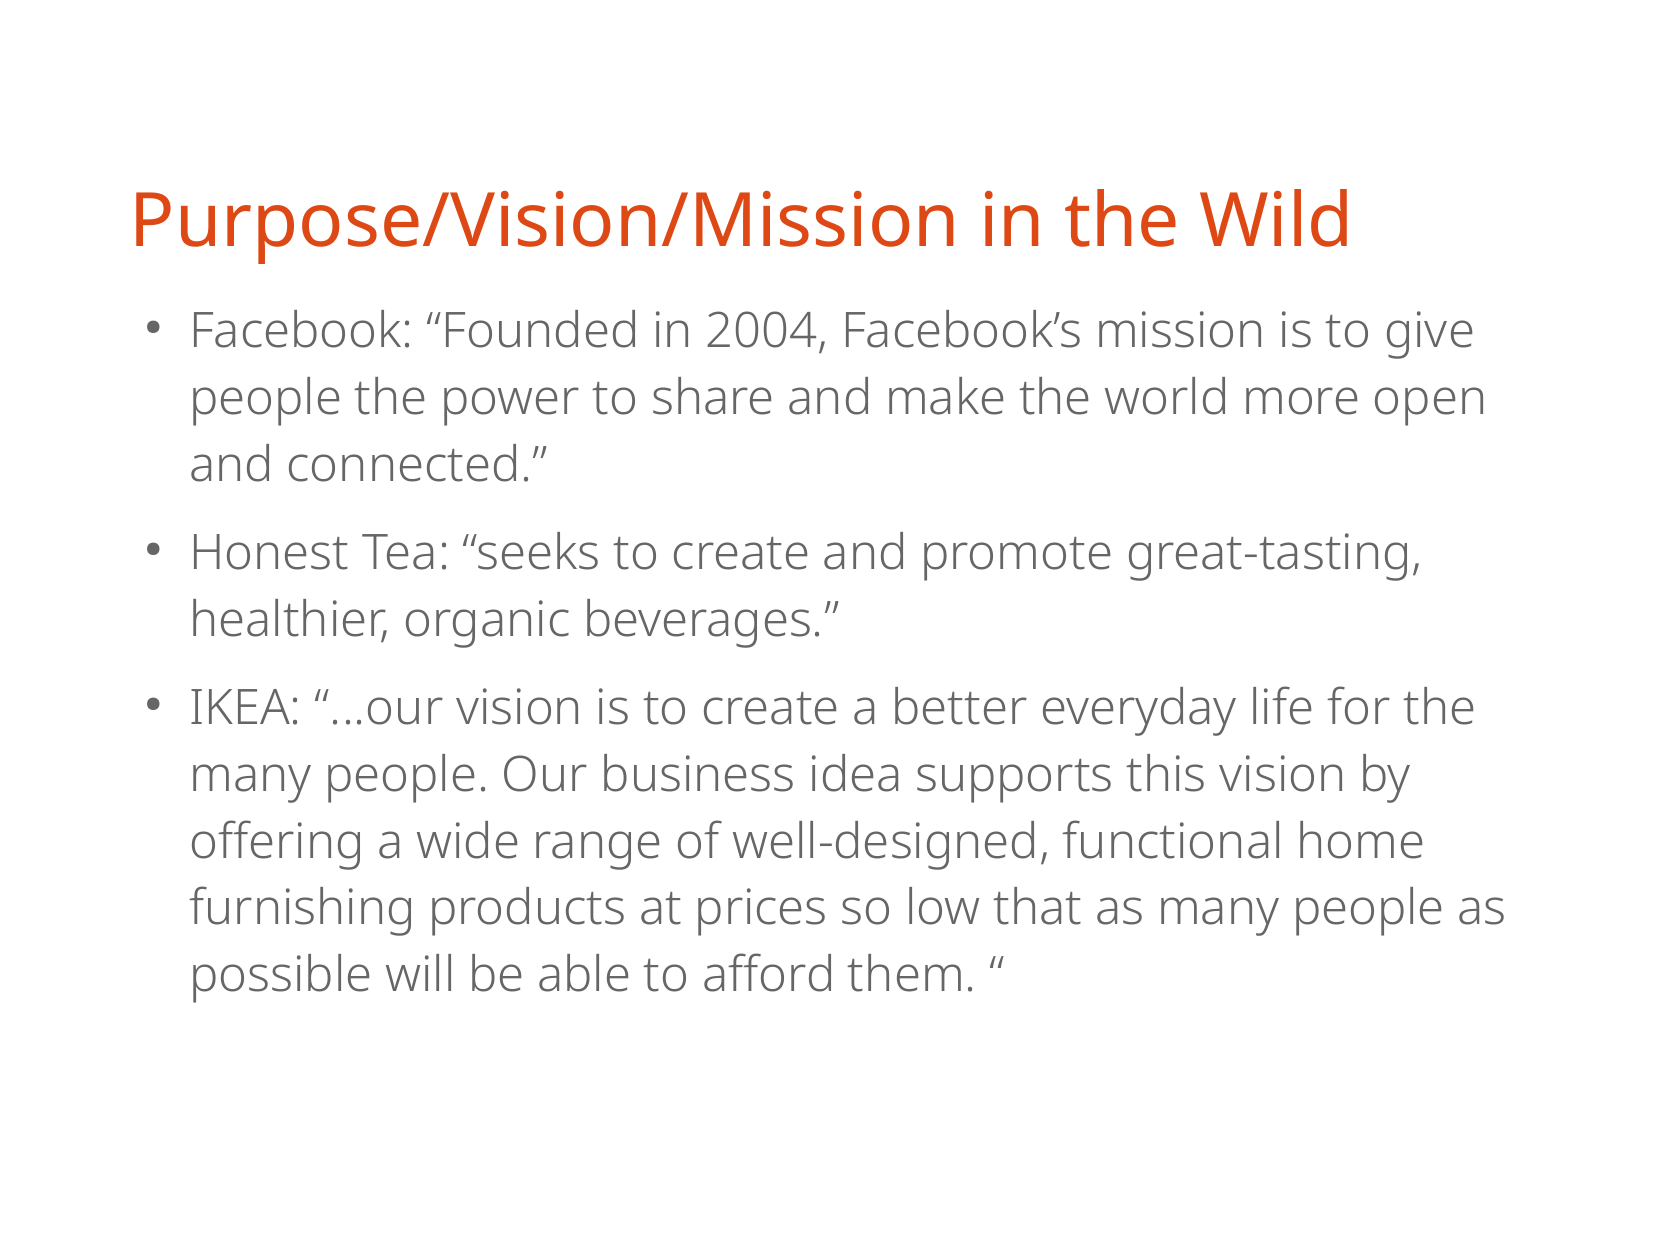

# Purpose/Vision/Mission in the Wild
Facebook: “Founded in 2004, Facebook’s mission is to give people the power to share and make the world more open and connected.”
Honest Tea: “seeks to create and promote great-tasting, healthier, organic beverages.”
IKEA: “...our vision is to create a better everyday life for the many people. Our business idea supports this vision by offering a wide range of well-designed, functional home furnishing products at prices so low that as many people as possible will be able to afford them. “